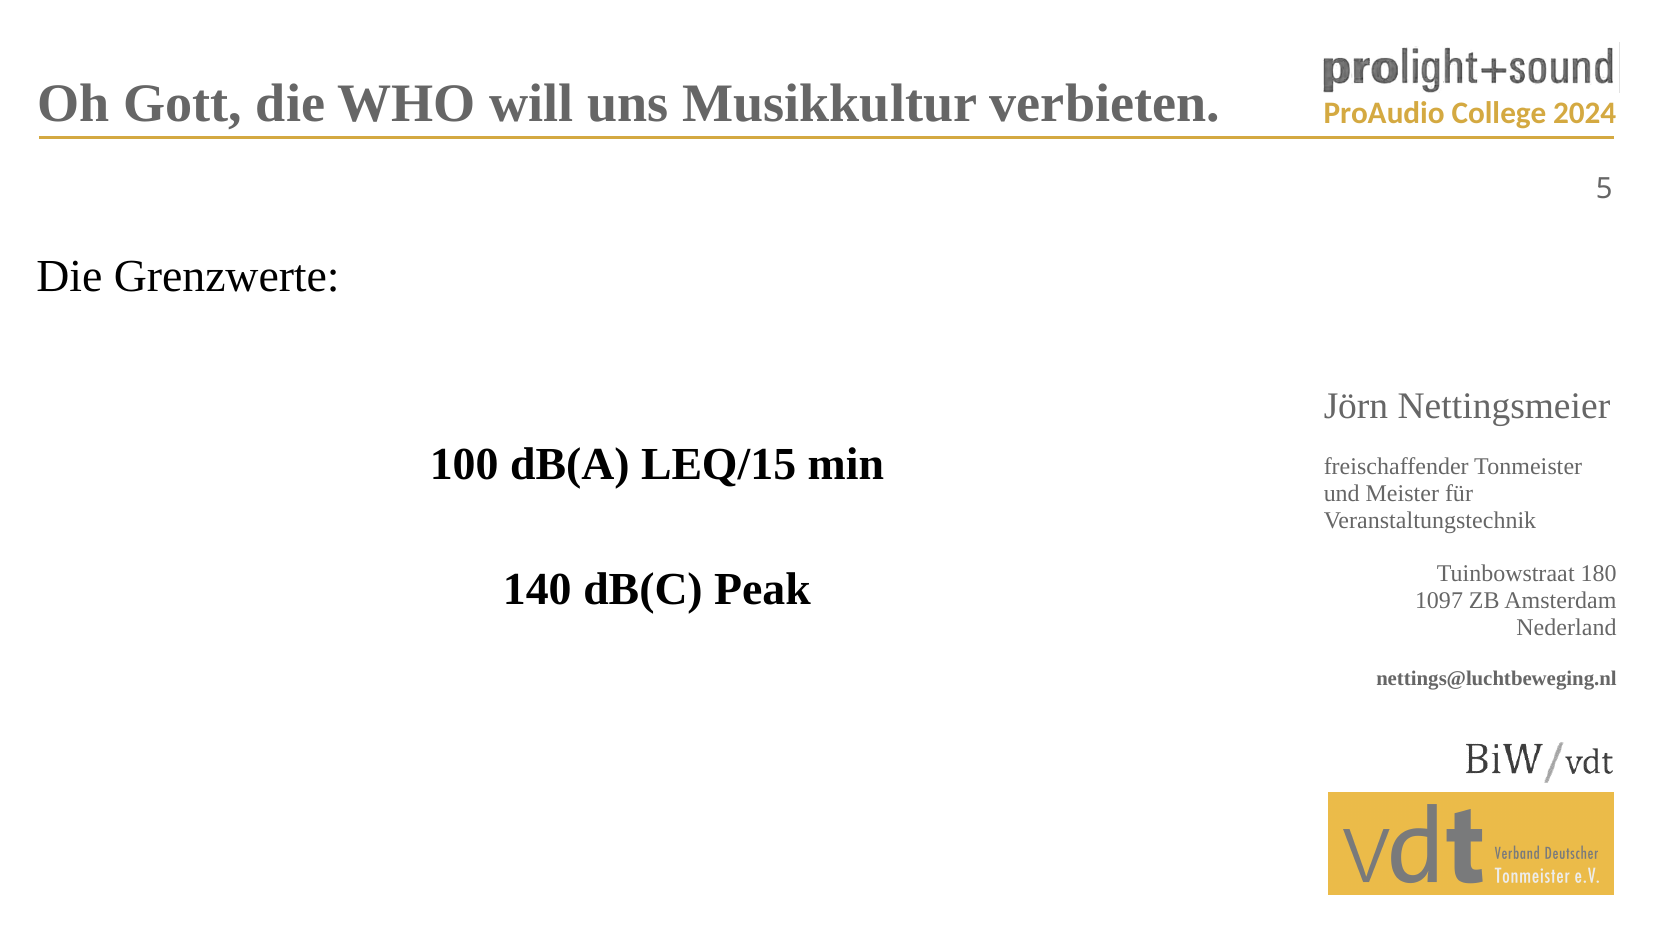

# Oh Gott, die WHO will uns Musikkultur verbieten.
5
Die Grenzwerte:
100 dB(A) LEQ/15 min
140 dB(C) Peak